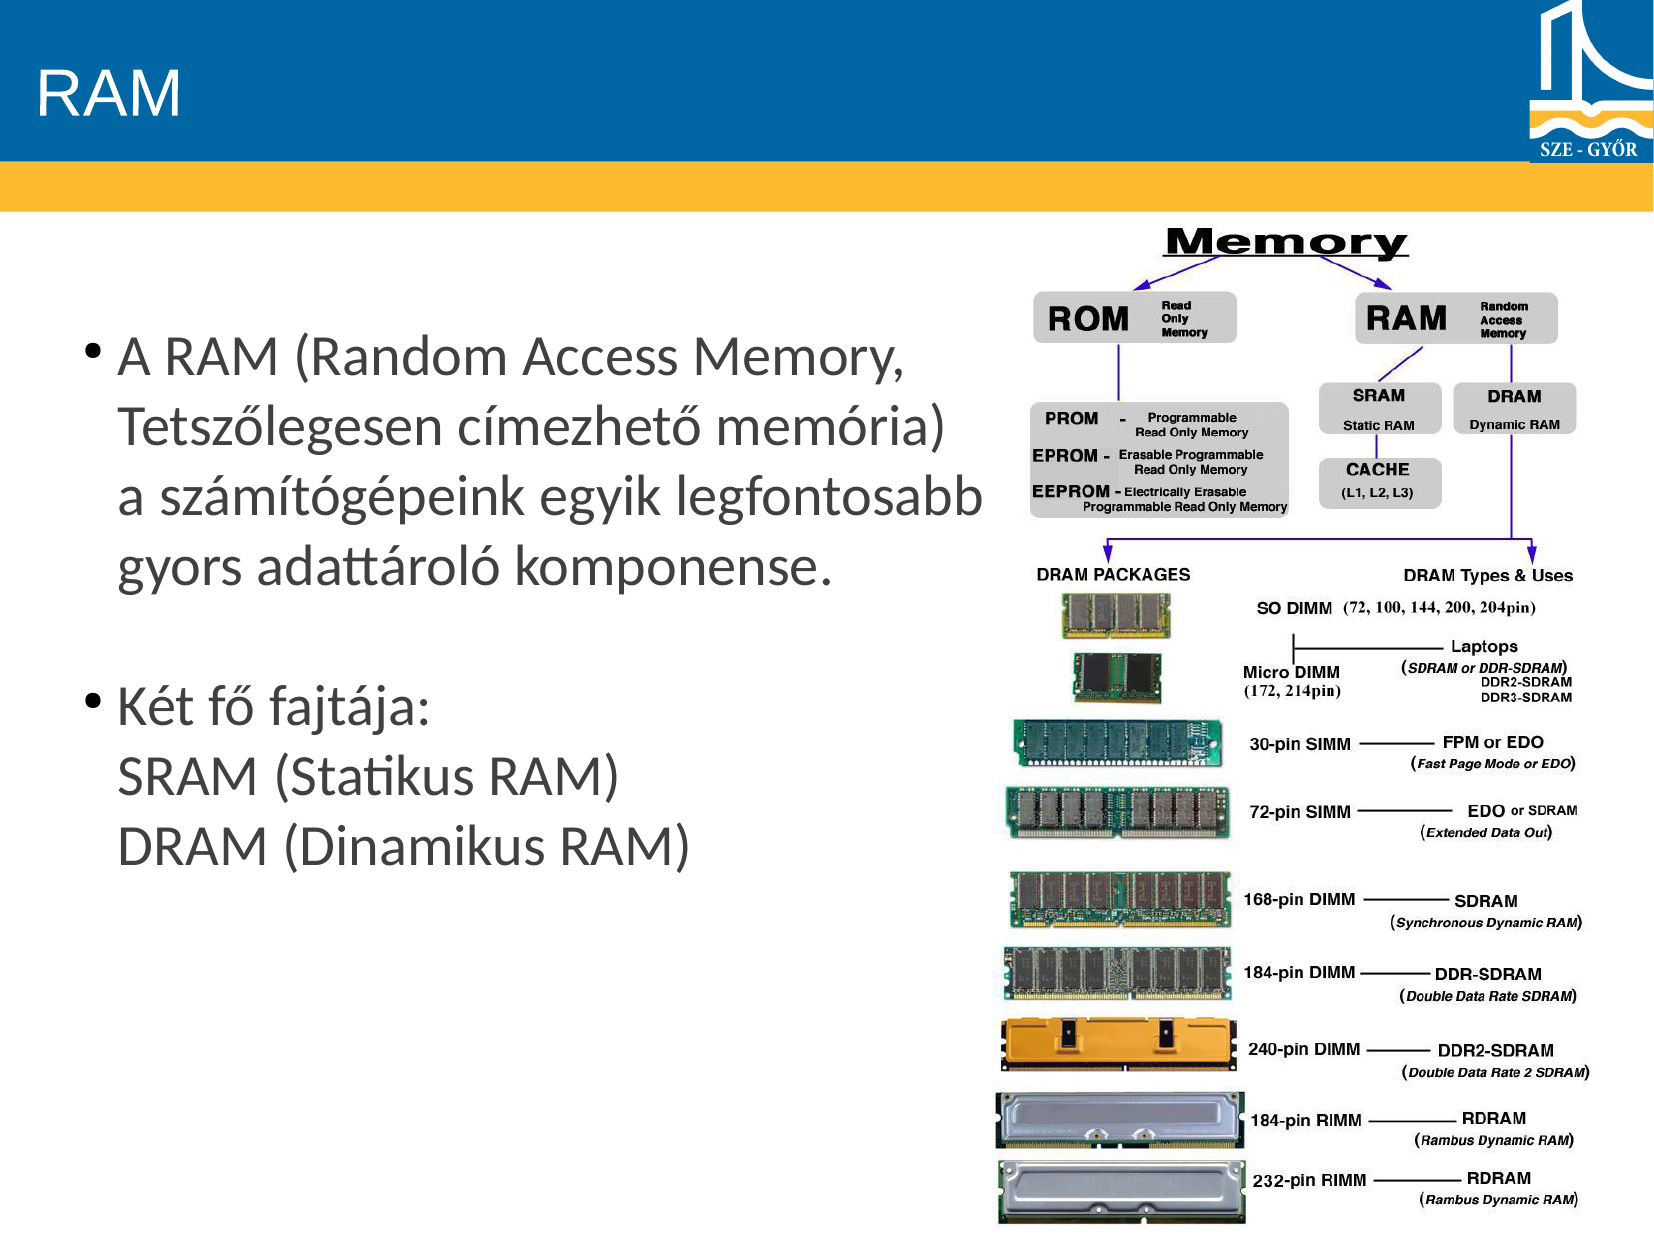

RAM
A RAM (Random Access Memory,
Tetszőlegesen címezhető memória)
a számítógépeink egyik legfontosabb
gyors adattároló komponense.
Két fő fajtája:
SRAM (Statikus RAM)
DRAM (Dinamikus RAM)